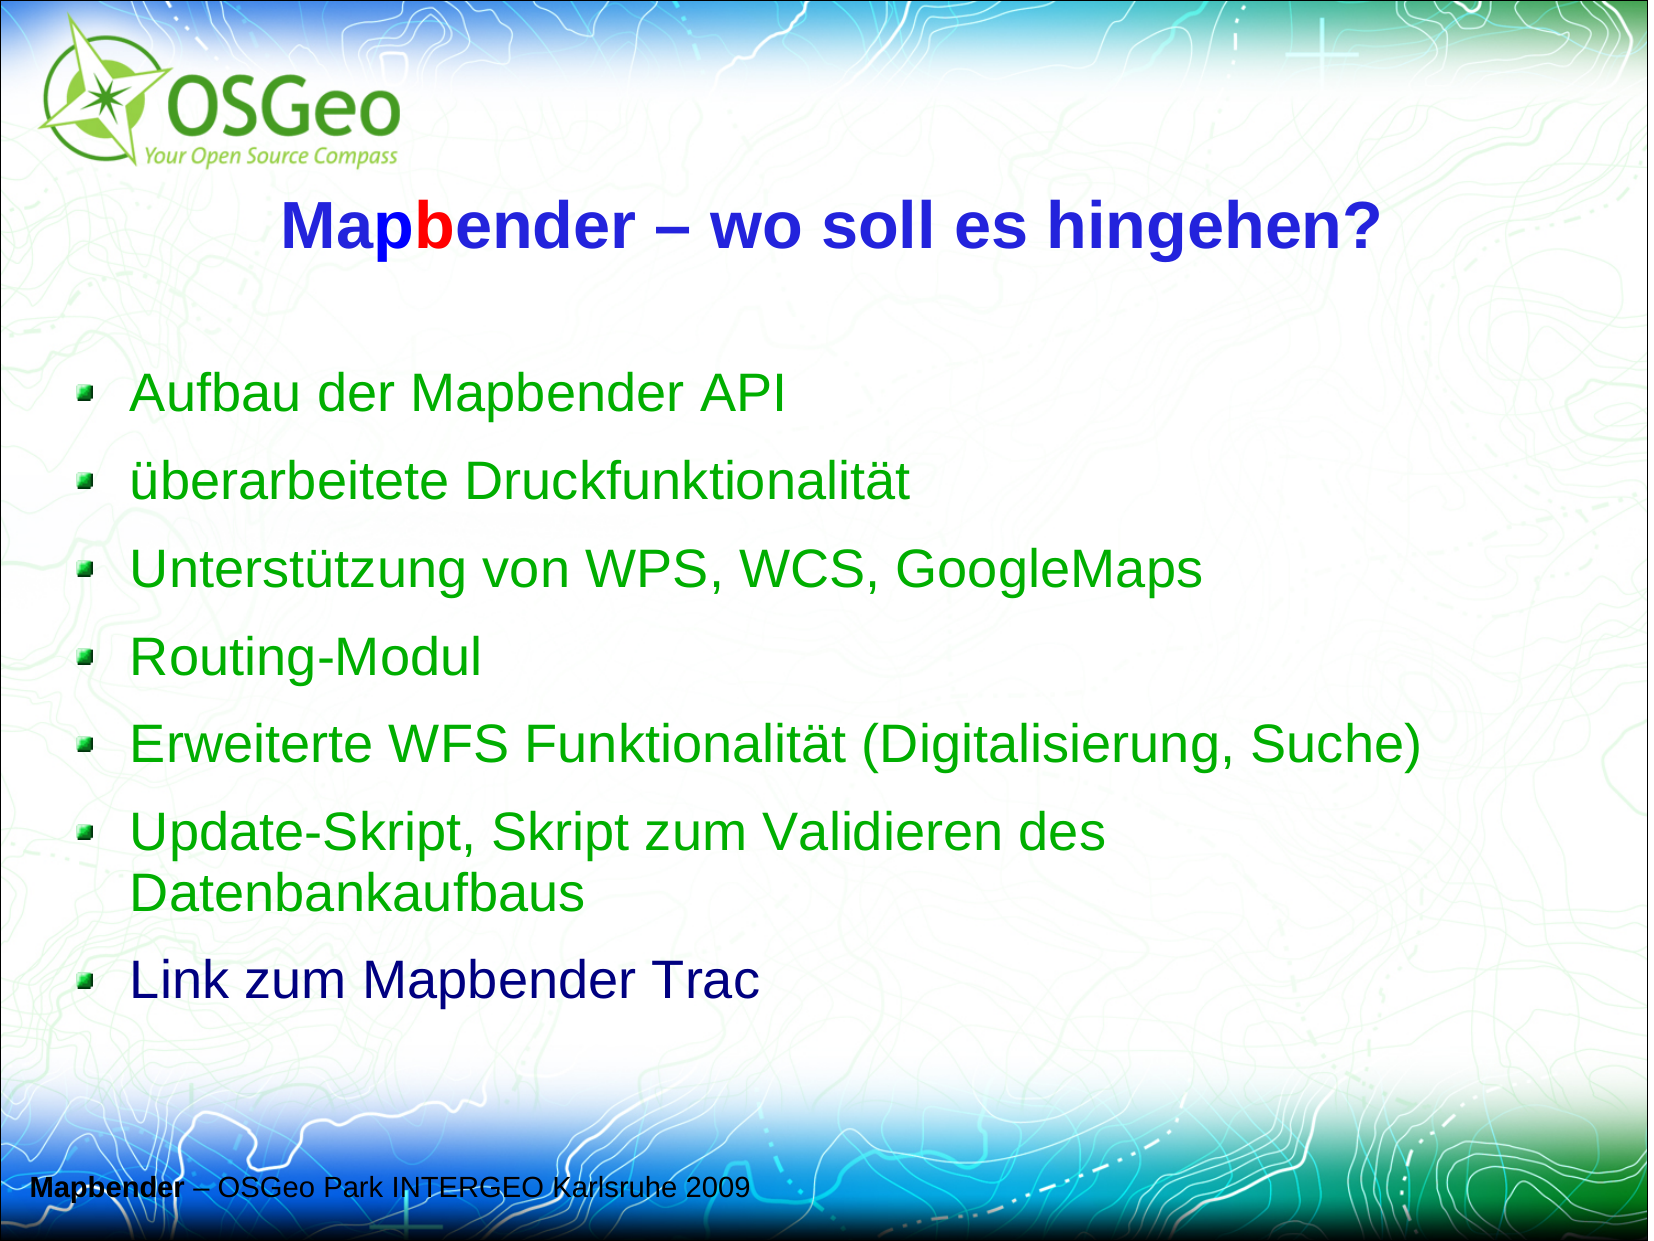

Mapbender – wo soll es hingehen?
# Aufbau der Mapbender API
überarbeitete Druckfunktionalität
Unterstützung von WPS, WCS, GoogleMaps
Routing-Modul
Erweiterte WFS Funktionalität (Digitalisierung, Suche)
Update-Skript, Skript zum Validieren des Datenbankaufbaus
Link zum Mapbender Trac